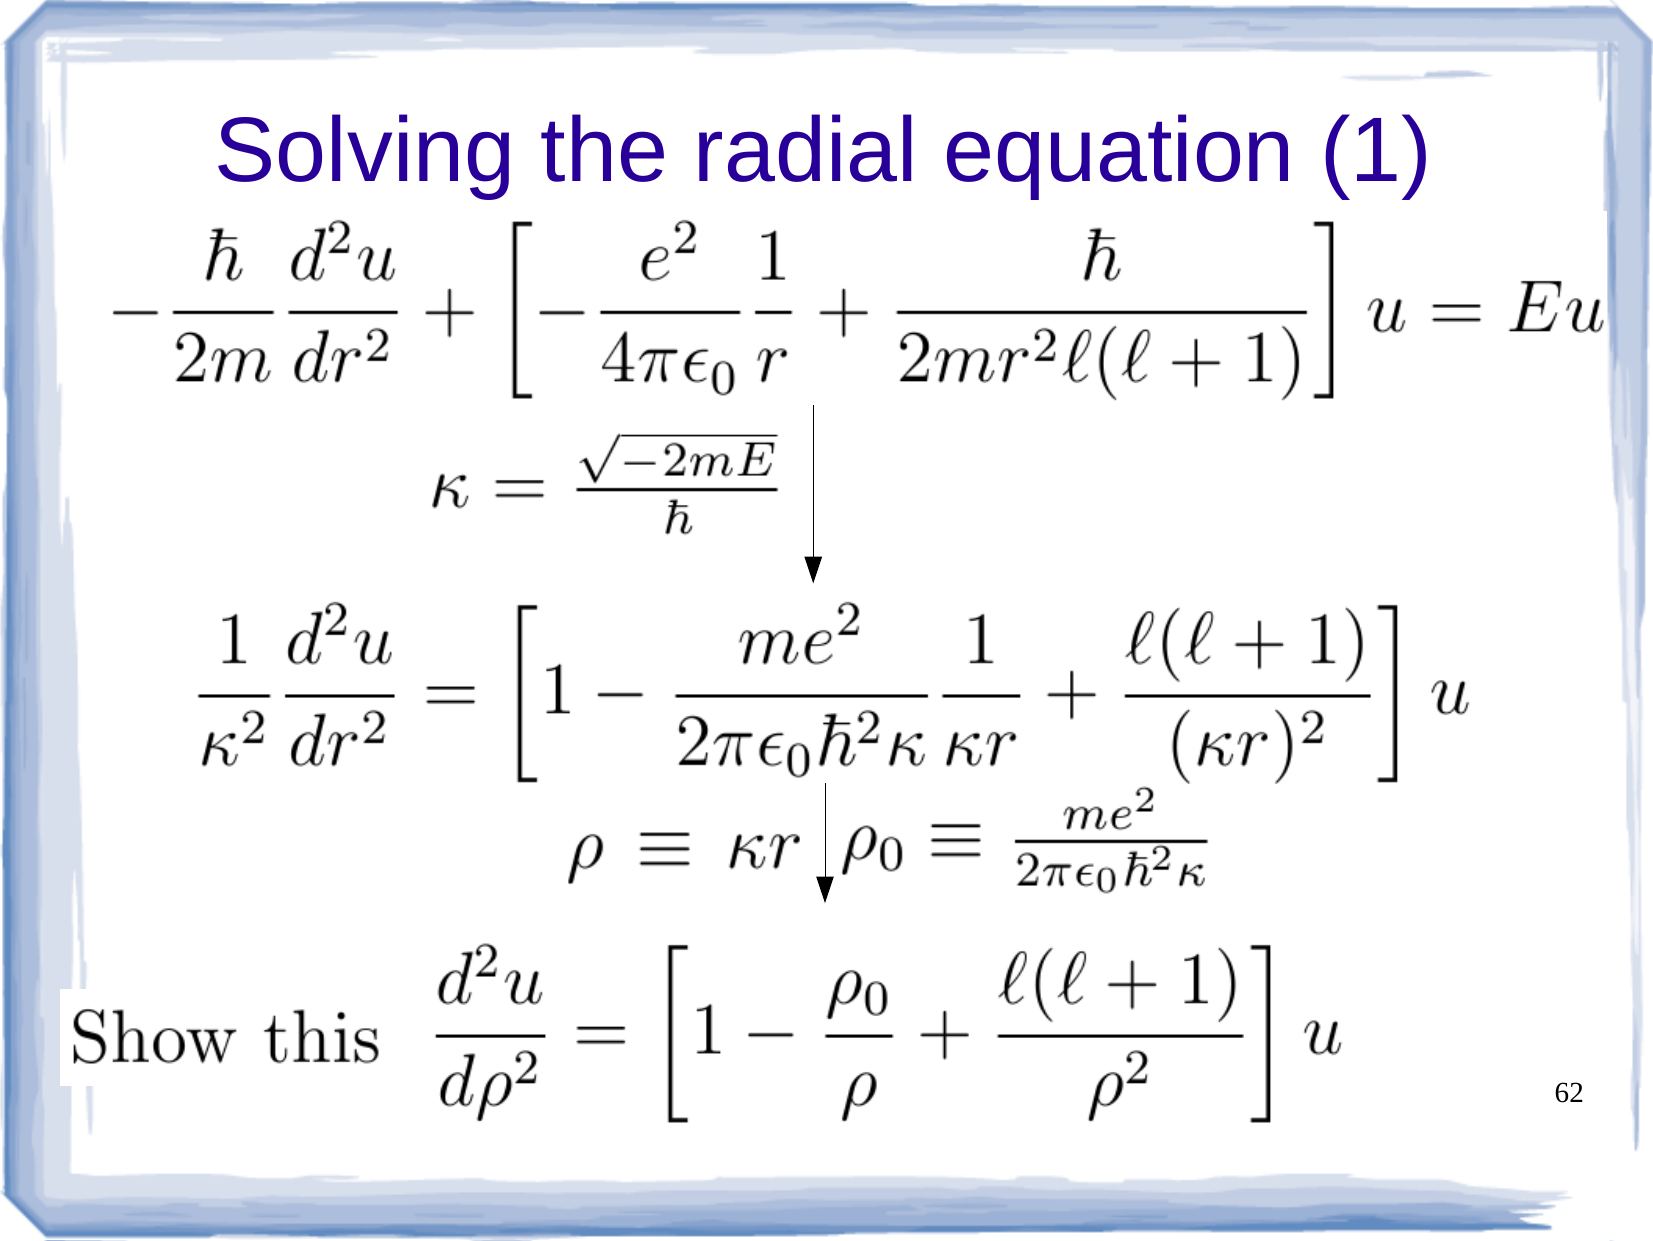

# Solving the radial equation (1)
62